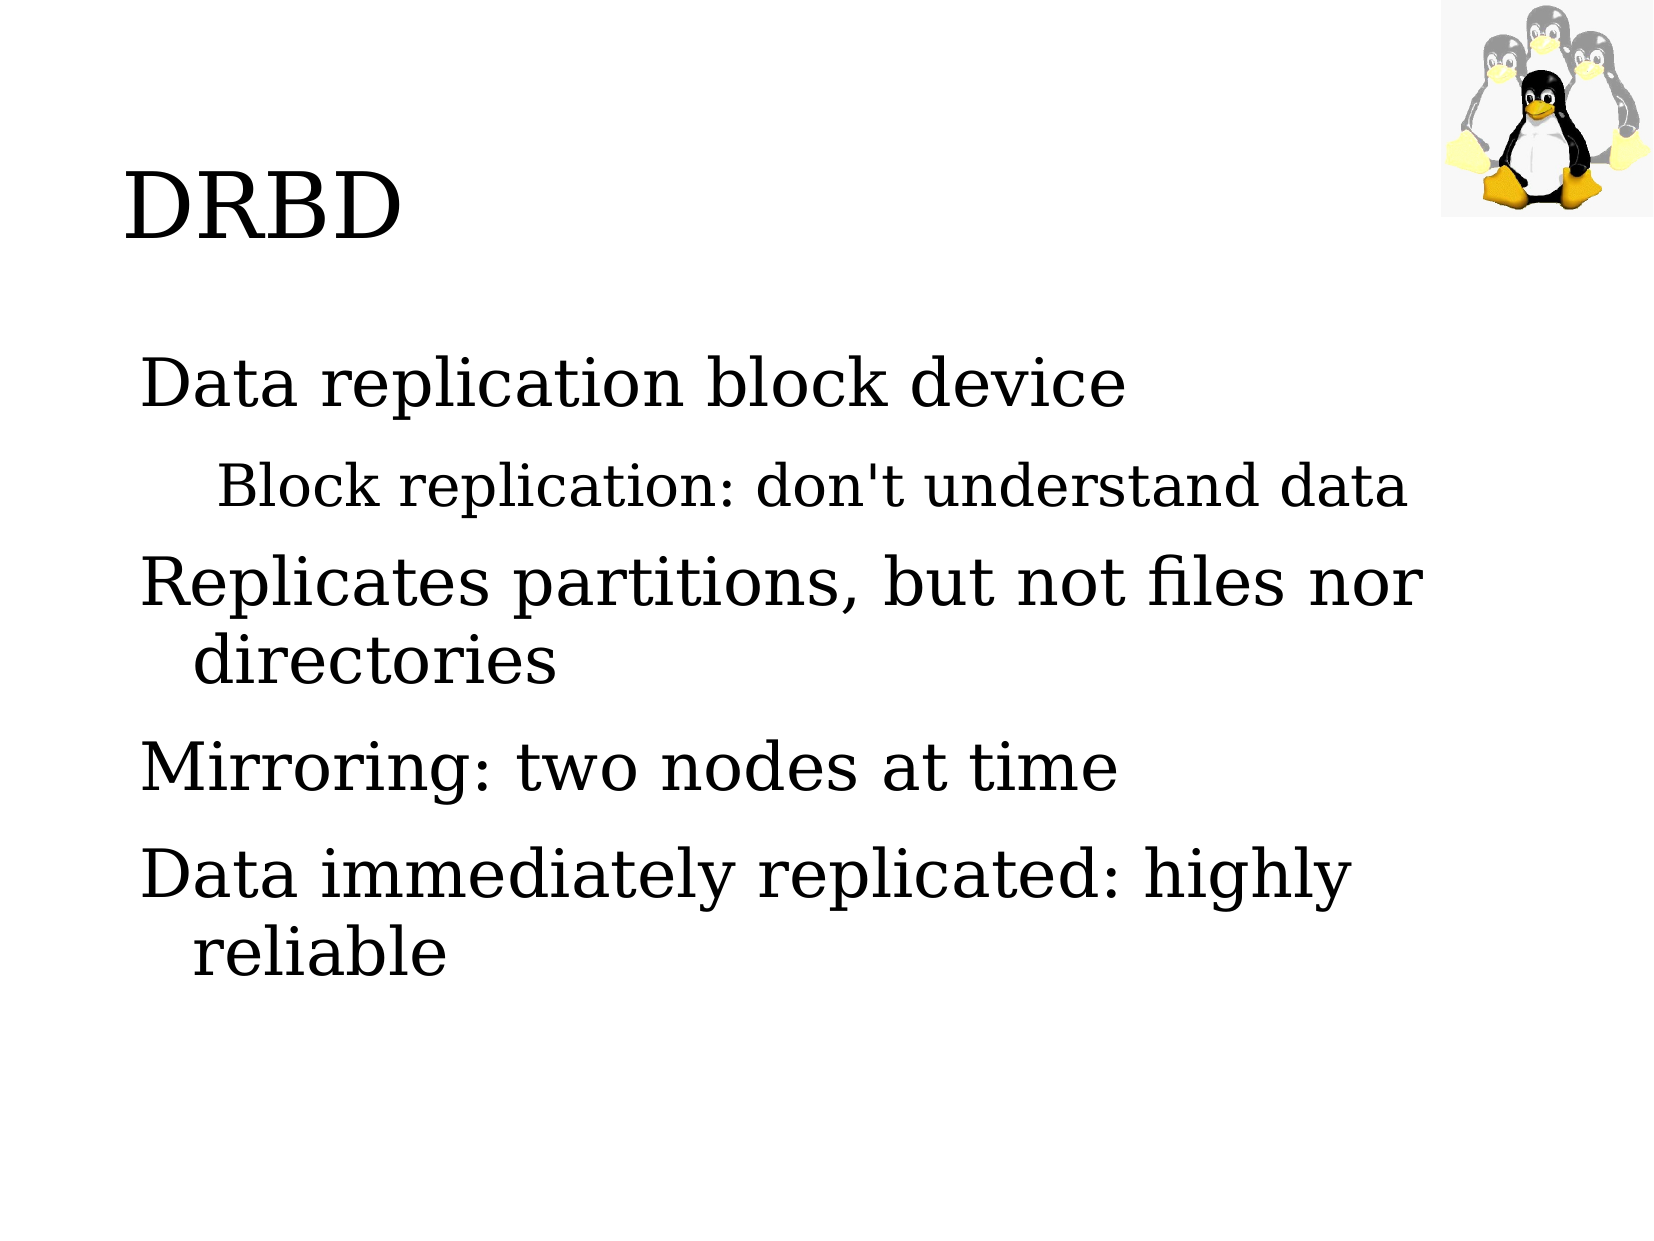

# DRBD
Data replication block device
Block replication: don't understand data
Replicates partitions, but not files nor directories
Mirroring: two nodes at time
Data immediately replicated: highly reliable